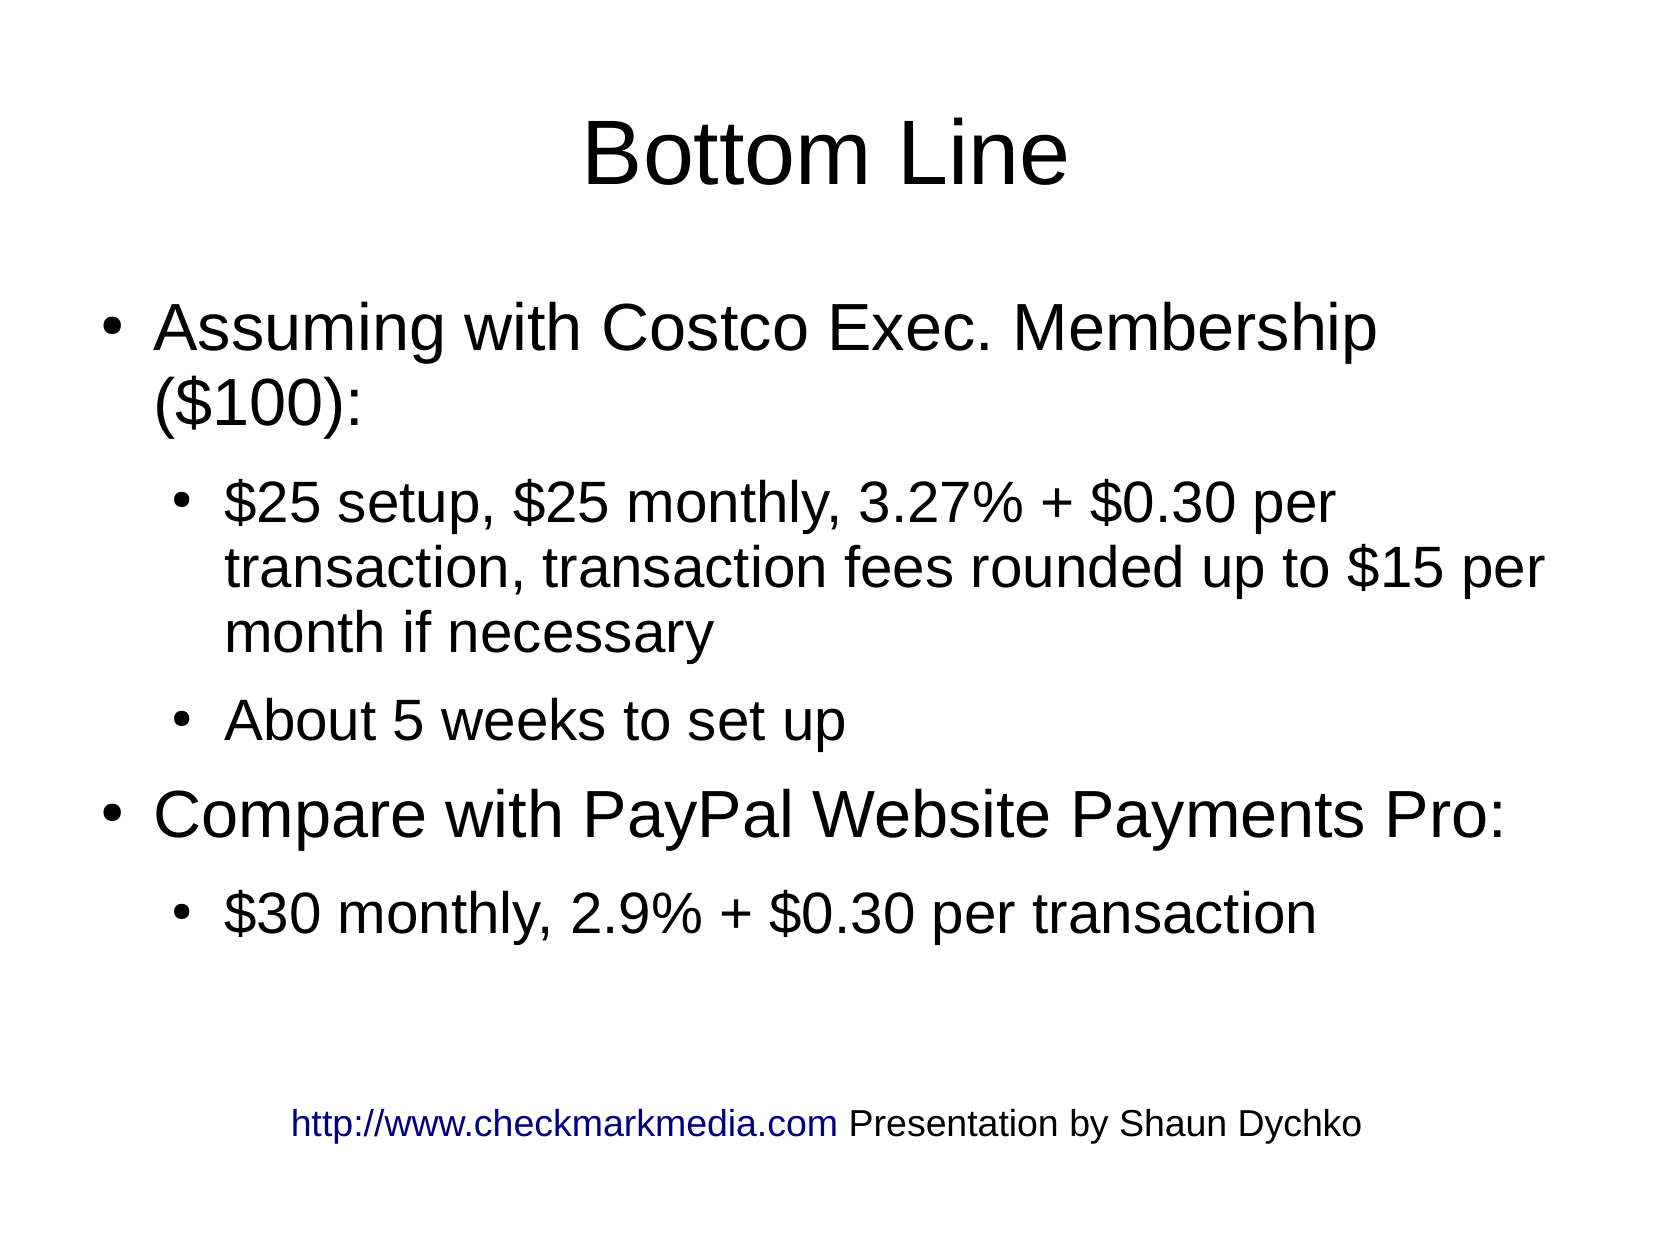

# Bottom Line
Assuming with Costco Exec. Membership ($100):
$25 setup, $25 monthly, 3.27% + $0.30 per transaction, transaction fees rounded up to $15 per month if necessary
About 5 weeks to set up
Compare with PayPal Website Payments Pro:
$30 monthly, 2.9% + $0.30 per transaction
http://www.checkmarkmedia.com Presentation by Shaun Dychko